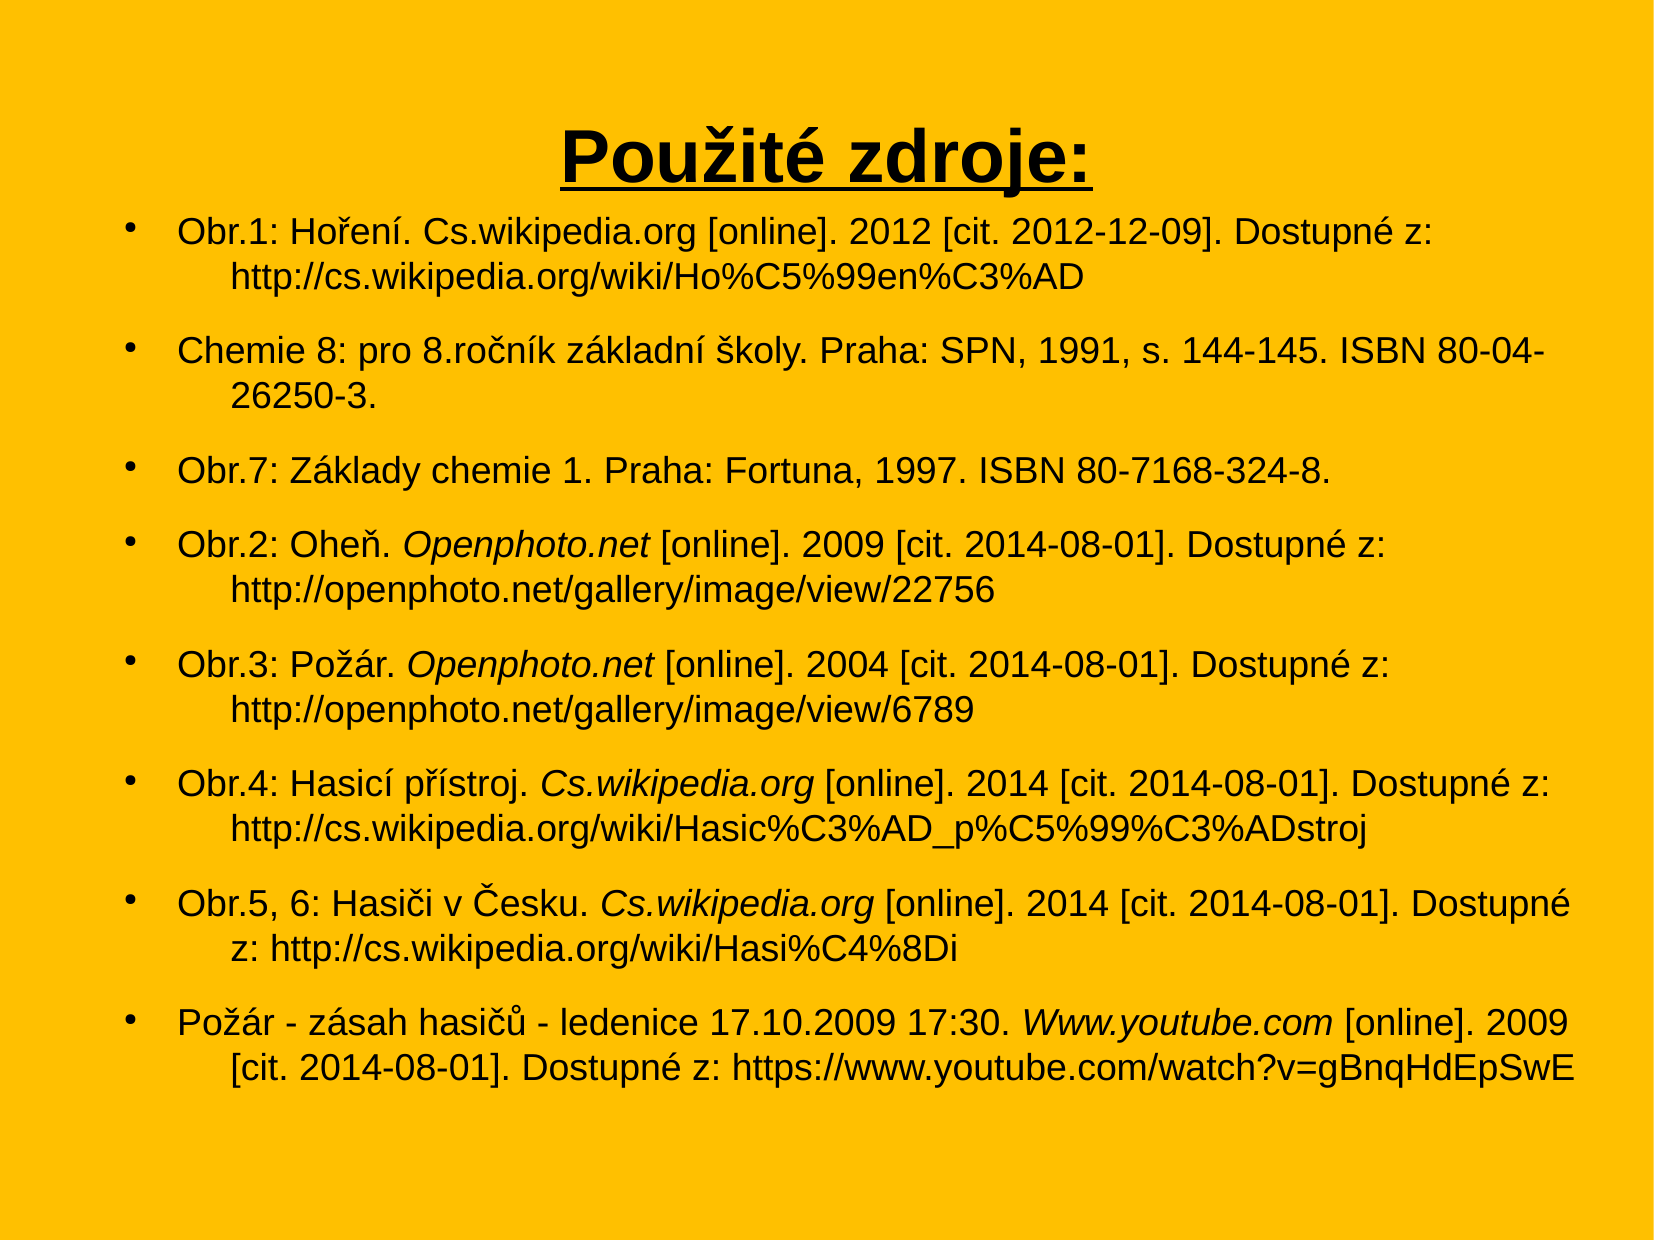

# Použité zdroje:
Obr.1: Hoření. Cs.wikipedia.org [online]. 2012 [cit. 2012-12-09]. Dostupné z: http://cs.wikipedia.org/wiki/Ho%C5%99en%C3%AD
Chemie 8: pro 8.ročník základní školy. Praha: SPN, 1991, s. 144-145. ISBN 80-04-26250-3.
Obr.7: Základy chemie 1. Praha: Fortuna, 1997. ISBN 80-7168-324-8.
Obr.2: Oheň. Openphoto.net [online]. 2009 [cit. 2014-08-01]. Dostupné z: http://openphoto.net/gallery/image/view/22756
Obr.3: Požár. Openphoto.net [online]. 2004 [cit. 2014-08-01]. Dostupné z: http://openphoto.net/gallery/image/view/6789
Obr.4: Hasicí přístroj. Cs.wikipedia.org [online]. 2014 [cit. 2014-08-01]. Dostupné z: http://cs.wikipedia.org/wiki/Hasic%C3%AD_p%C5%99%C3%ADstroj
Obr.5, 6: Hasiči v Česku. Cs.wikipedia.org [online]. 2014 [cit. 2014-08-01]. Dostupné z: http://cs.wikipedia.org/wiki/Hasi%C4%8Di
Požár - zásah hasičů - ledenice 17.10.2009 17:30. Www.youtube.com [online]. 2009 [cit. 2014-08-01]. Dostupné z: https://www.youtube.com/watch?v=gBnqHdEpSwE